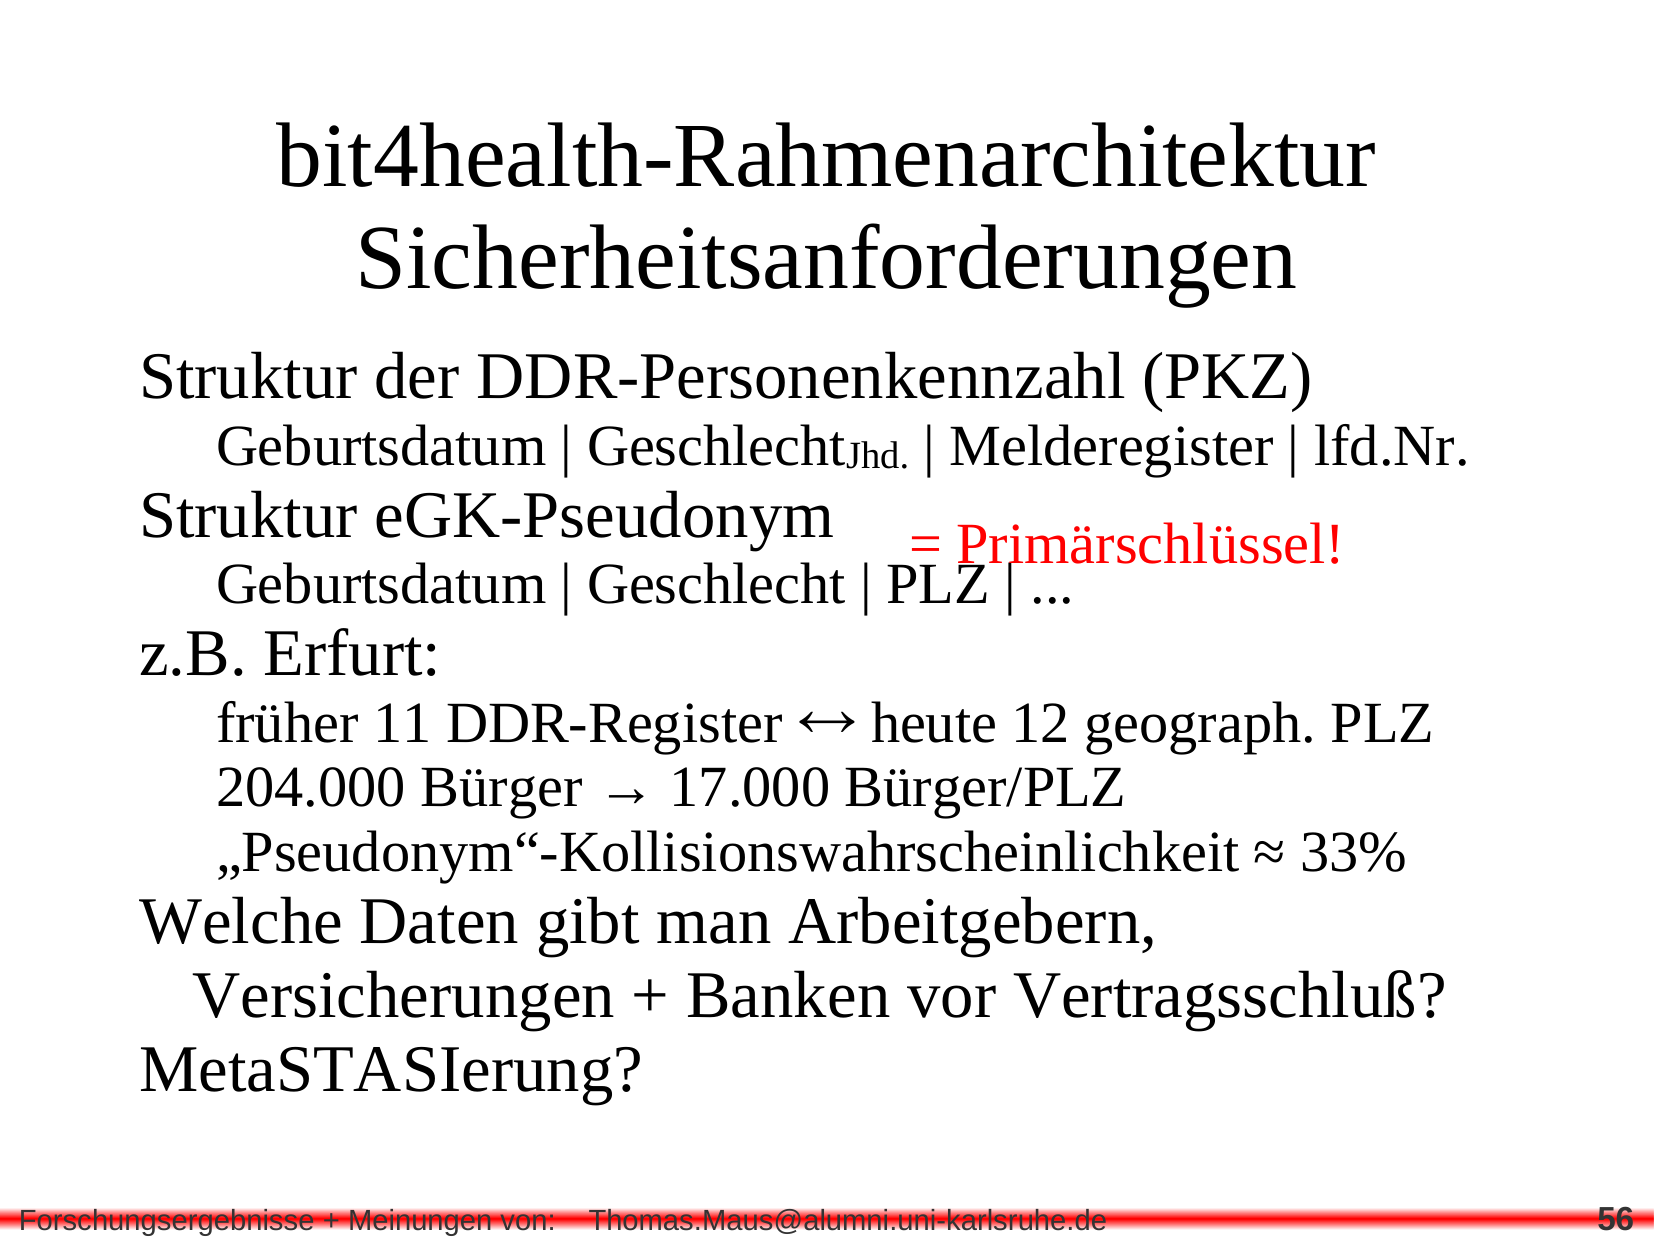

# bit4health-Rahmenarchitektur Sicherheitsanforderungen
Struktur der DDR-Personenkennzahl (PKZ)
Geburtsdatum | GeschlechtJhd. | Melderegister | lfd.Nr.
Struktur eGK-Pseudonym
Geburtsdatum | Geschlecht | PLZ | ...
z.B. Erfurt:
früher 11 DDR-Register ↔ heute 12 geograph. PLZ
204.000 Bürger → 17.000 Bürger/PLZ
„Pseudonym“-Kollisionswahrscheinlichkeit ≈ 33%
Welche Daten gibt man Arbeitgebern, Versicherungen + Banken vor Vertragsschluß?
MetaSTASIerung?
= Primärschlüssel!